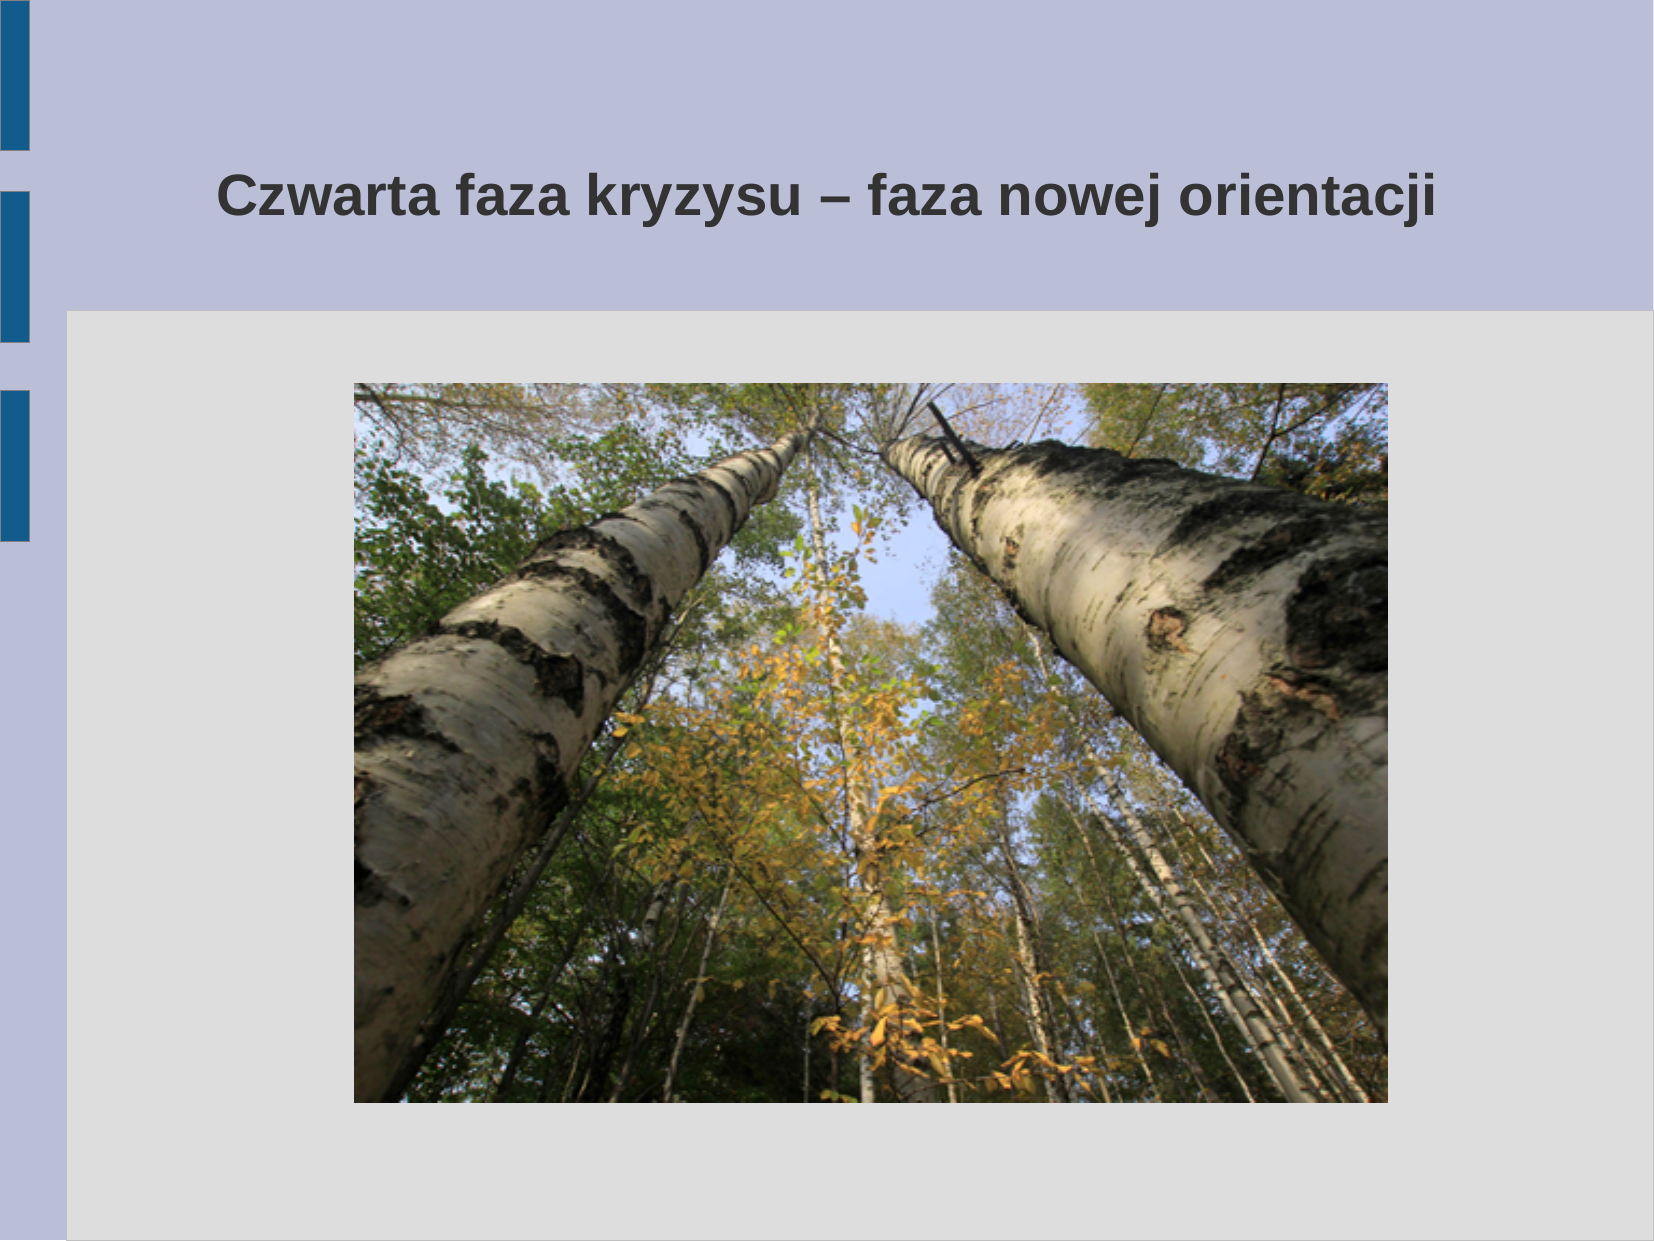

# Czwarta faza kryzysu – faza nowej orientacji